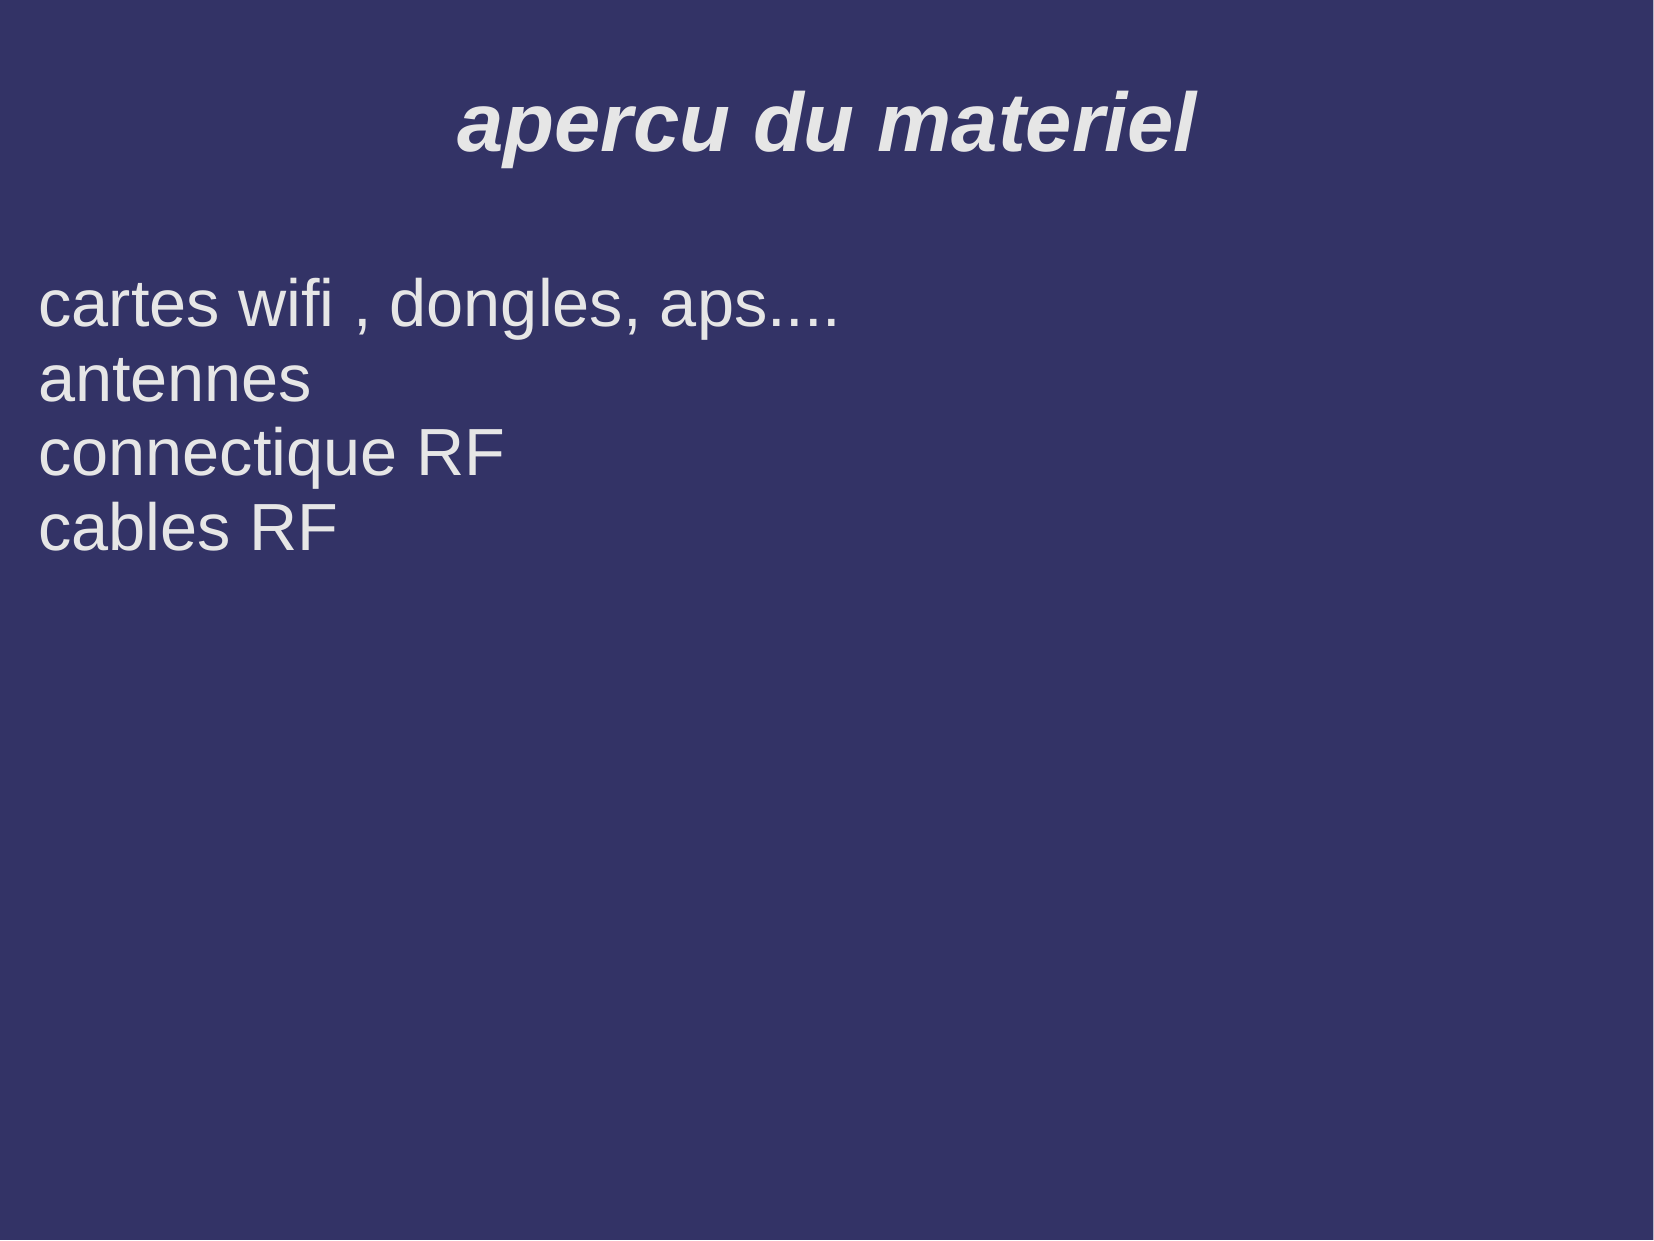

# apercu du materiel
cartes wifi , dongles, aps....
antennes
connectique RF
cables RF